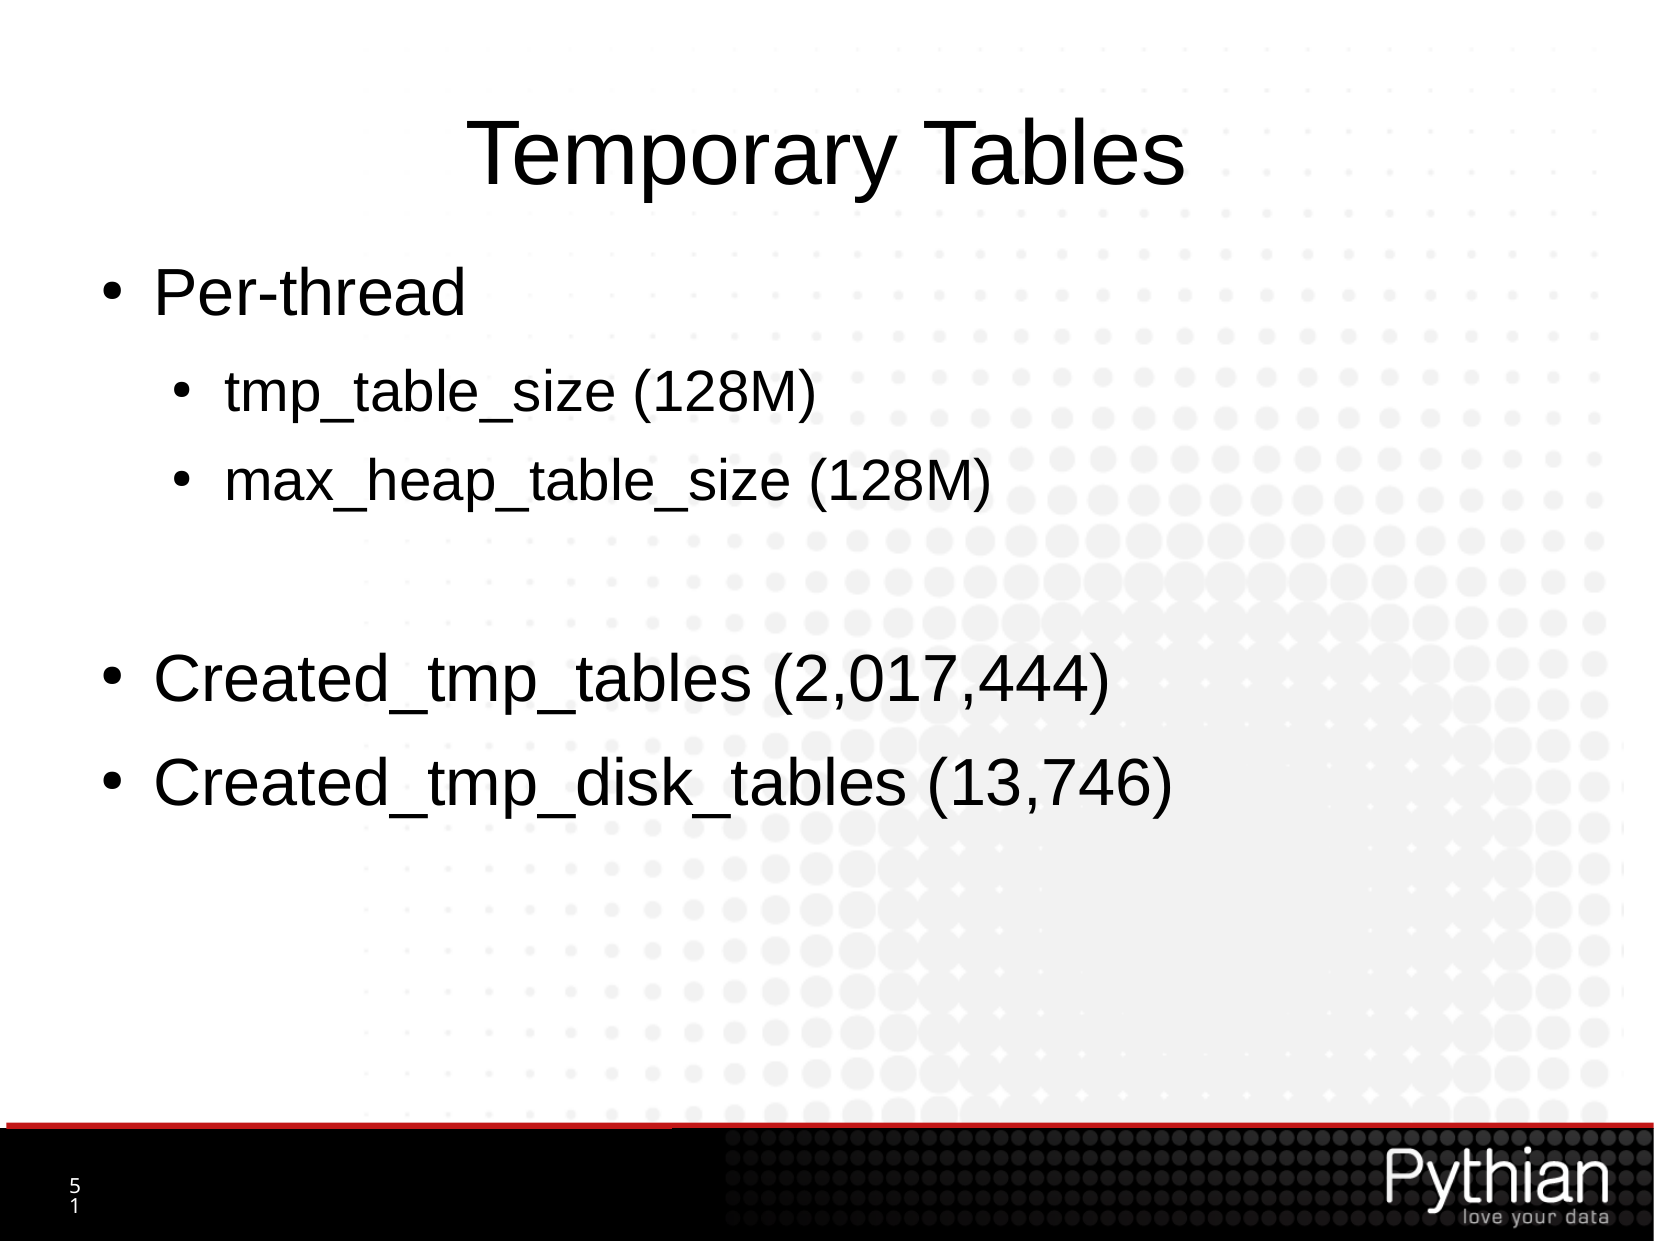

# Temporary Tables
Per-thread
tmp_table_size (128M)
max_heap_table_size (128M)
Created_tmp_tables (2,017,444)
Created_tmp_disk_tables (13,746)